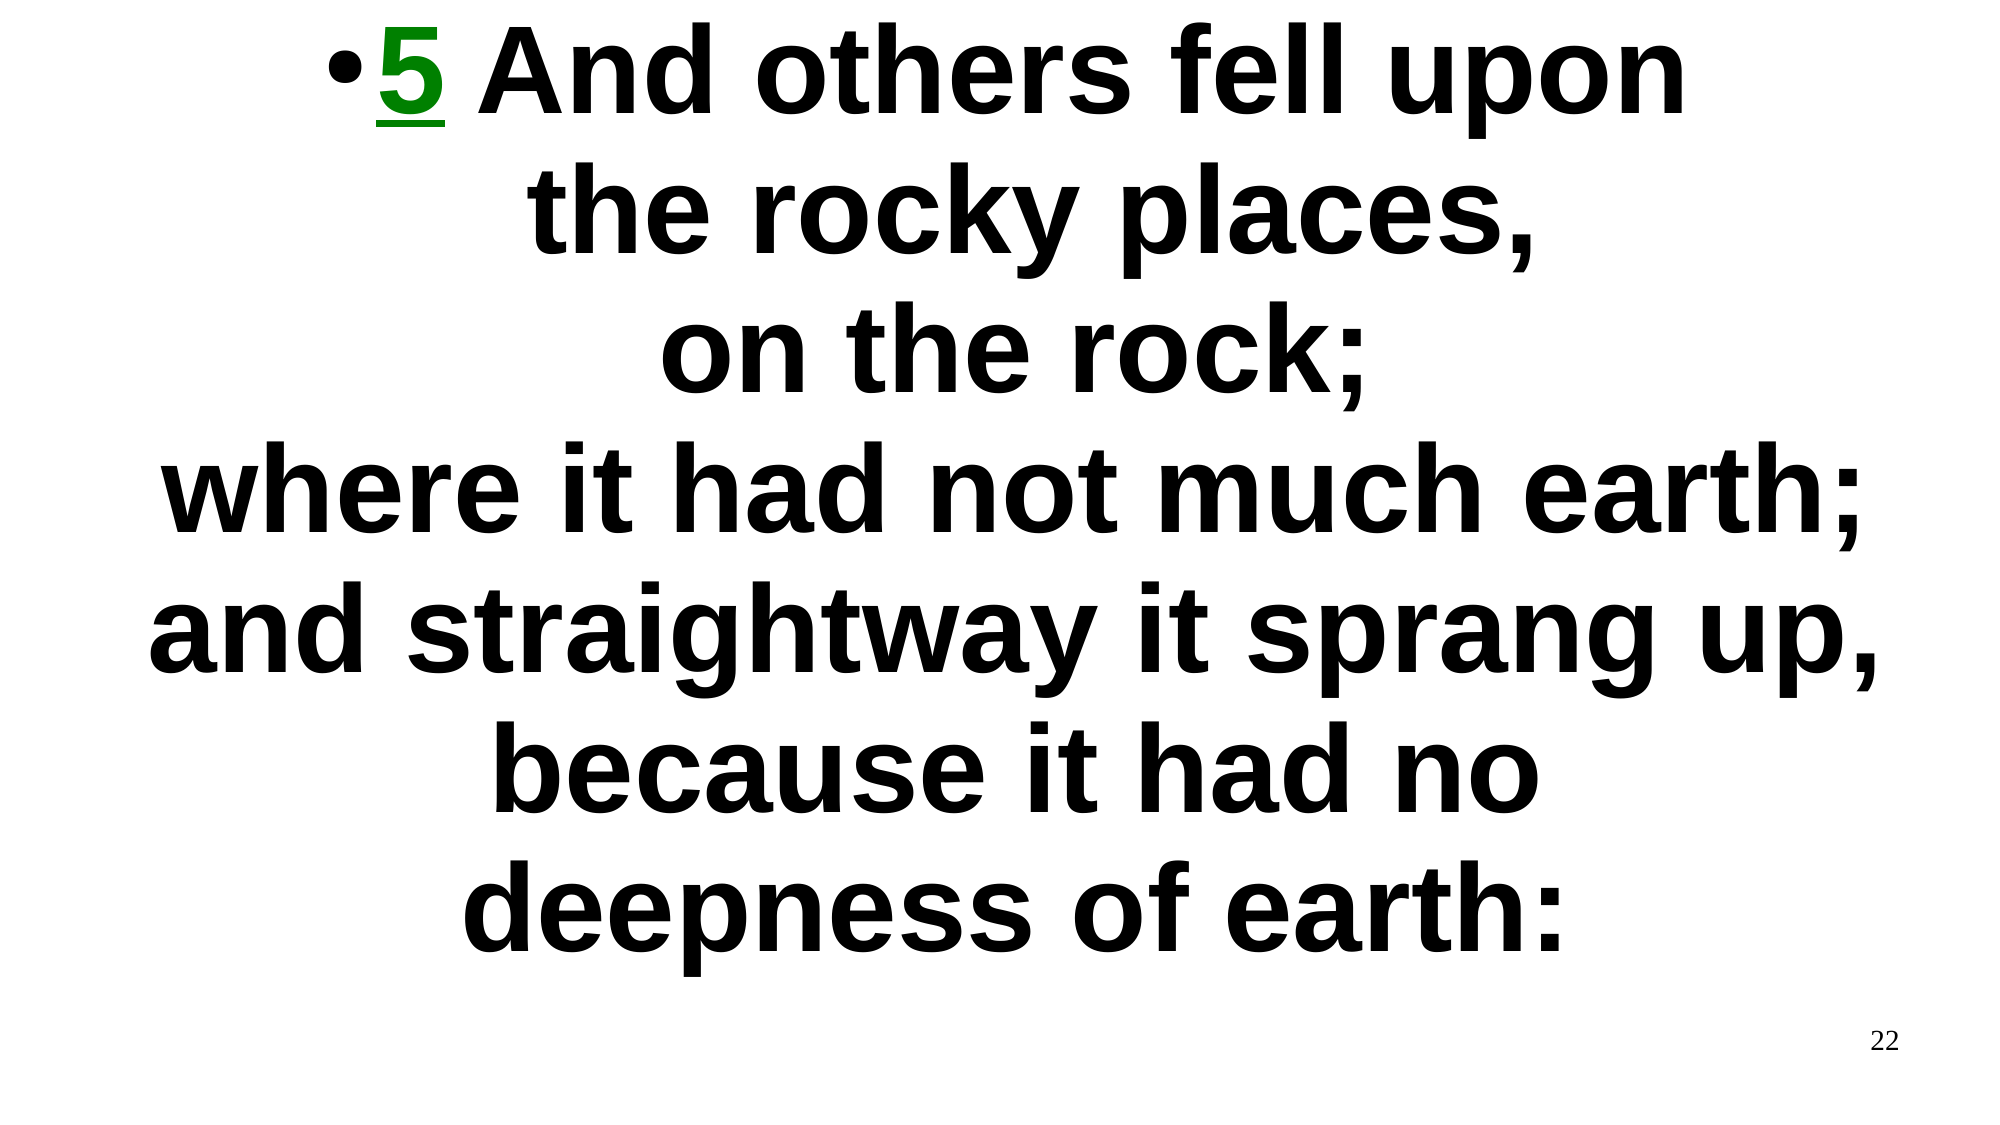

# 5 And others fell upon the rocky places, on the rock; where it had not much earth; and straightway it sprang up, because it had no deepness of earth:
22